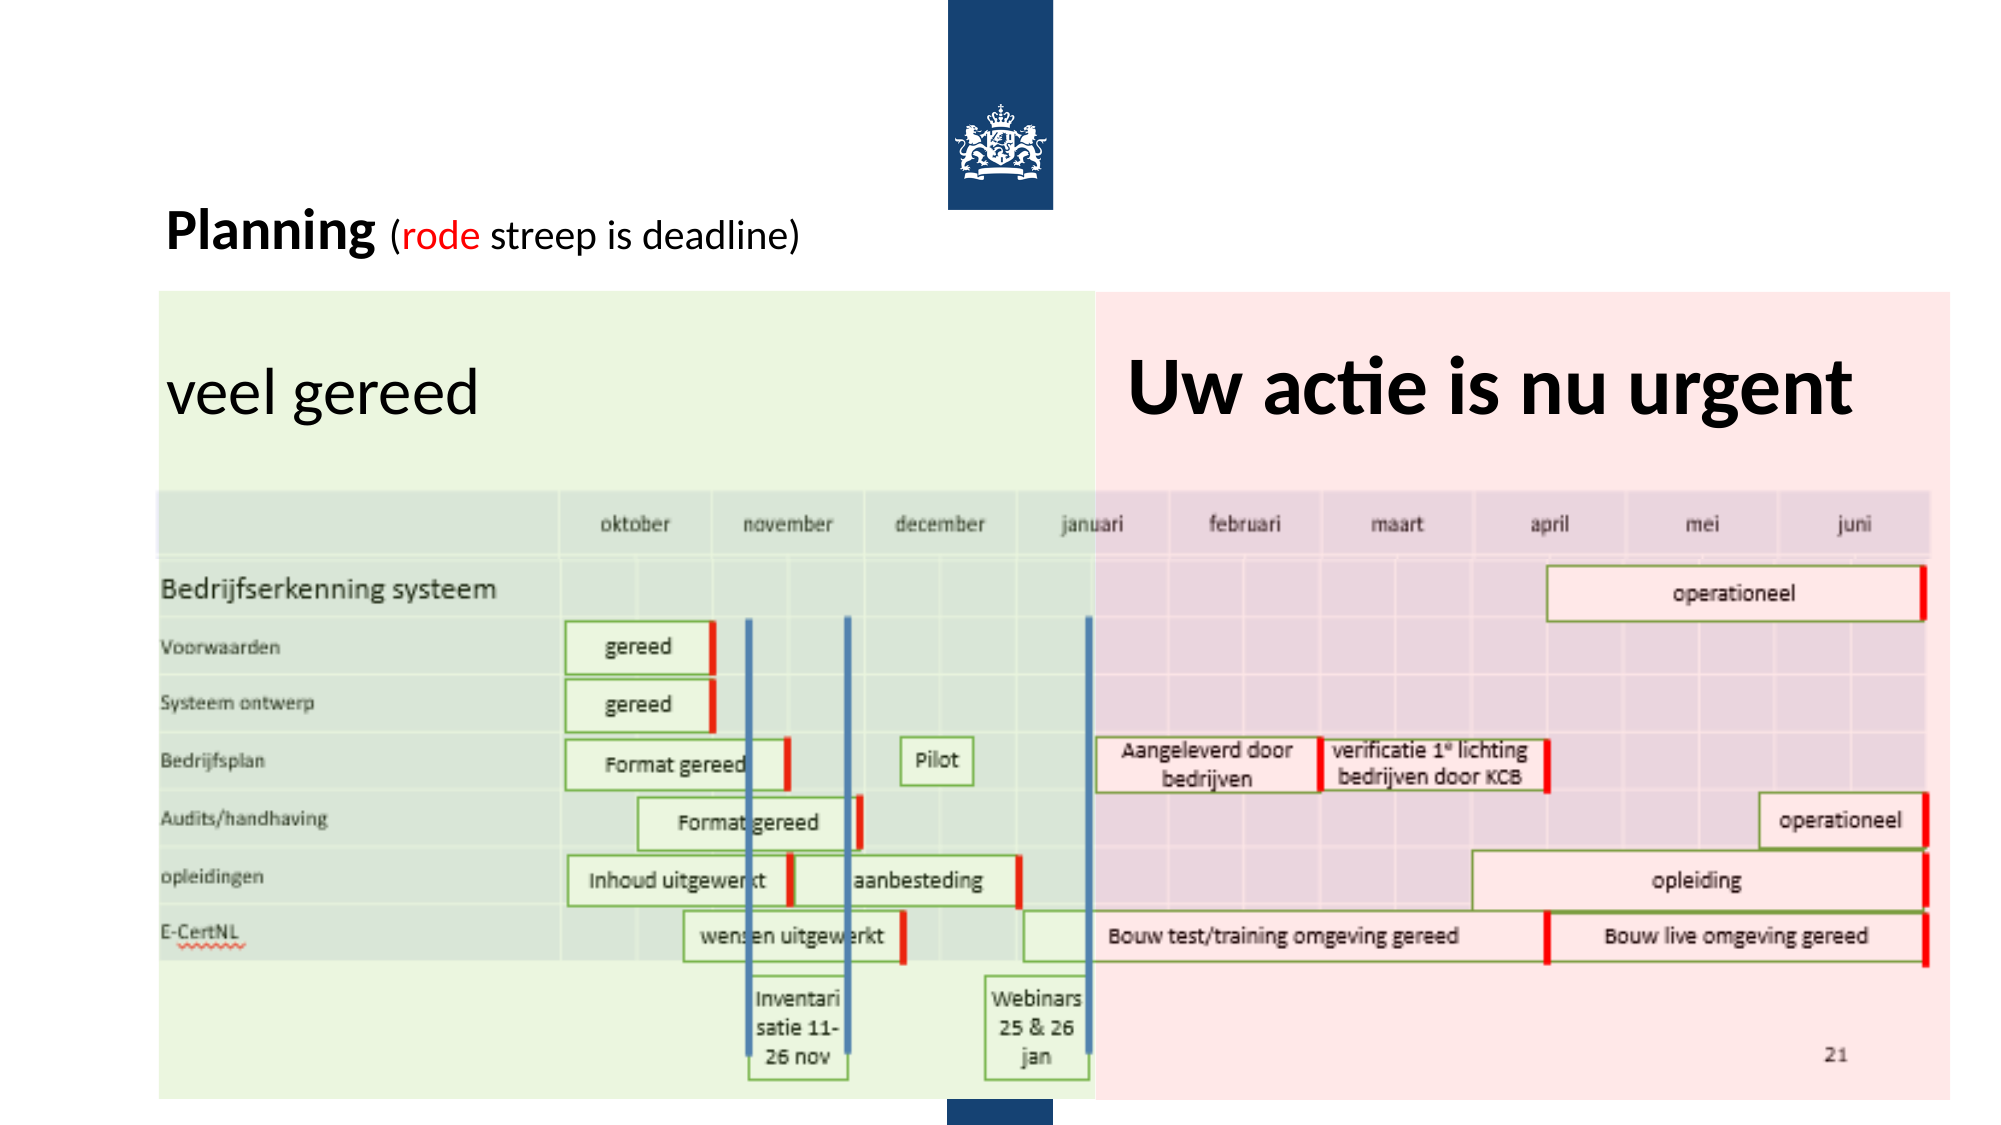

Planning (rode streep is deadline)
veel gereed	Uw actie is nu urgent